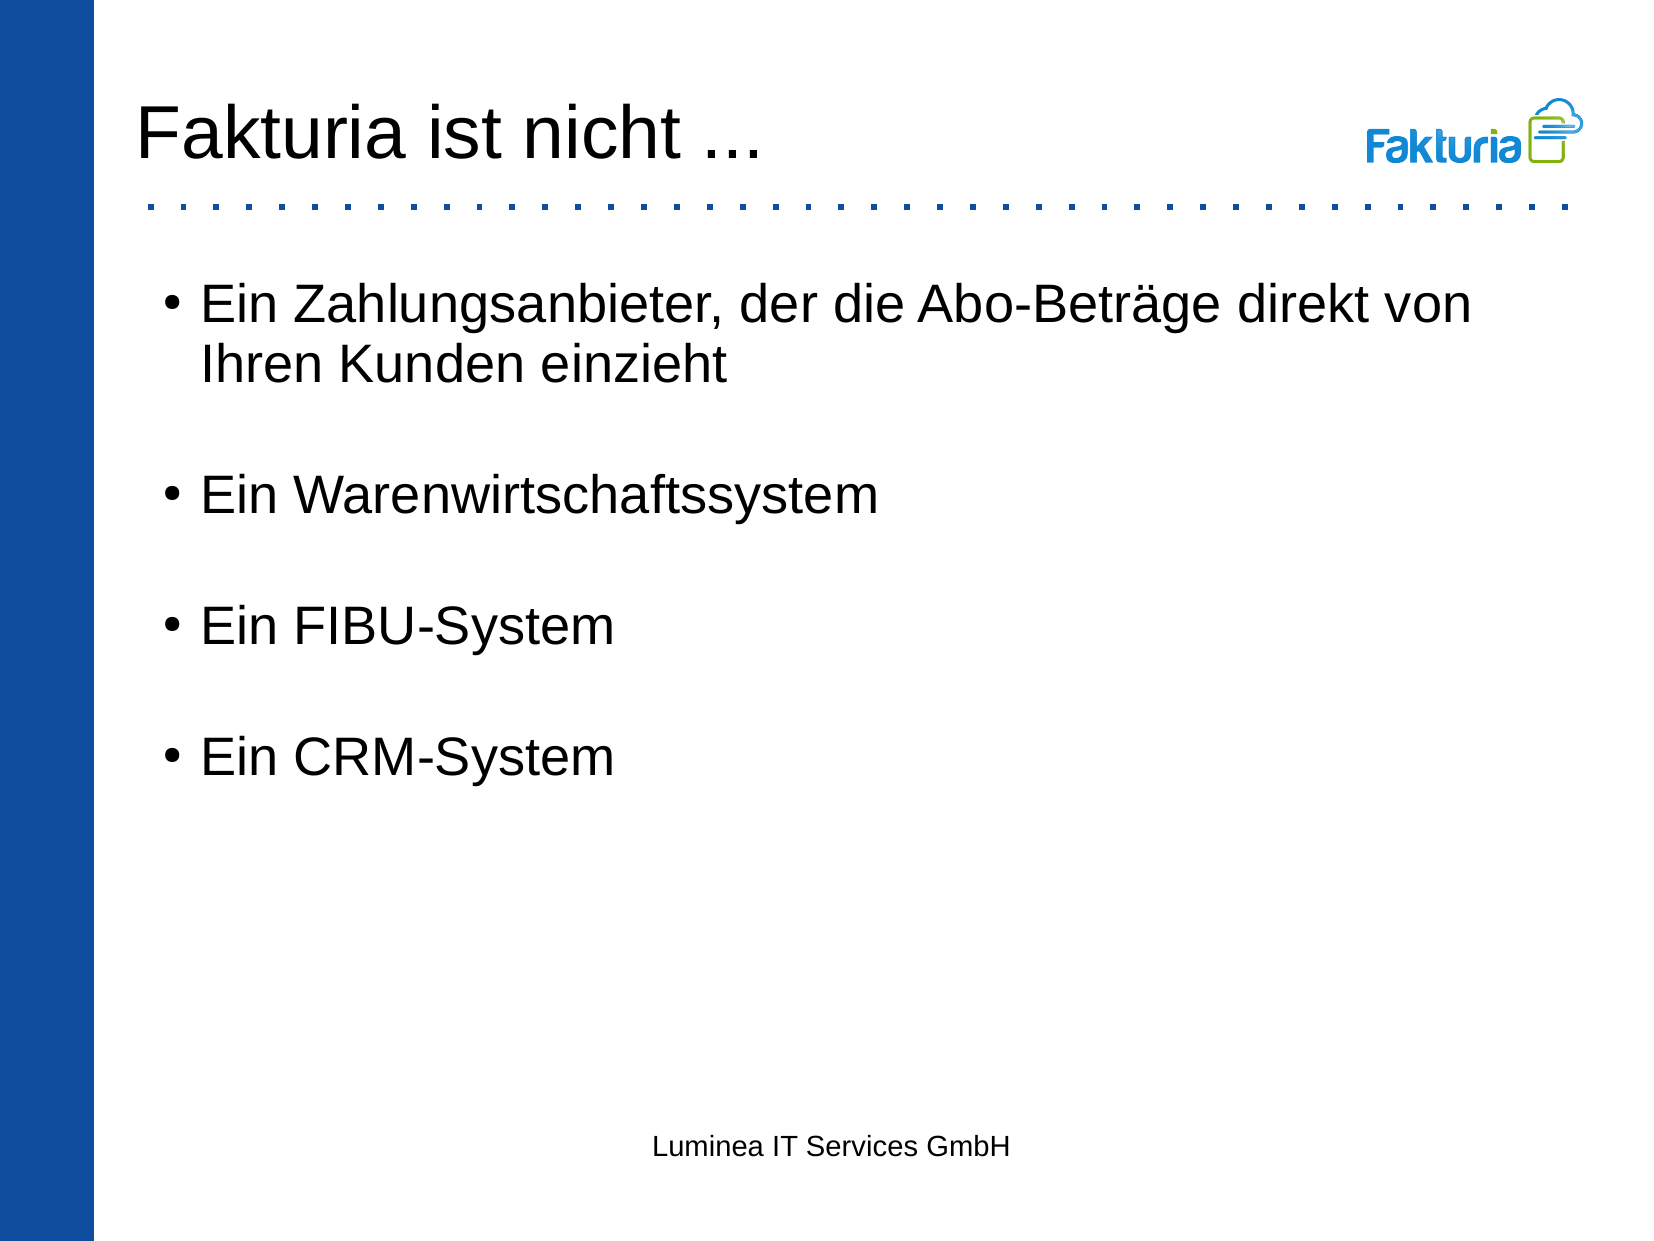

# Fakturia ist nicht ...
Ein Zahlungsanbieter, der die Abo-Beträge direkt von Ihren Kunden einzieht
Ein Warenwirtschaftssystem
Ein FIBU-System
Ein CRM-System
 Luminea IT Services GmbH